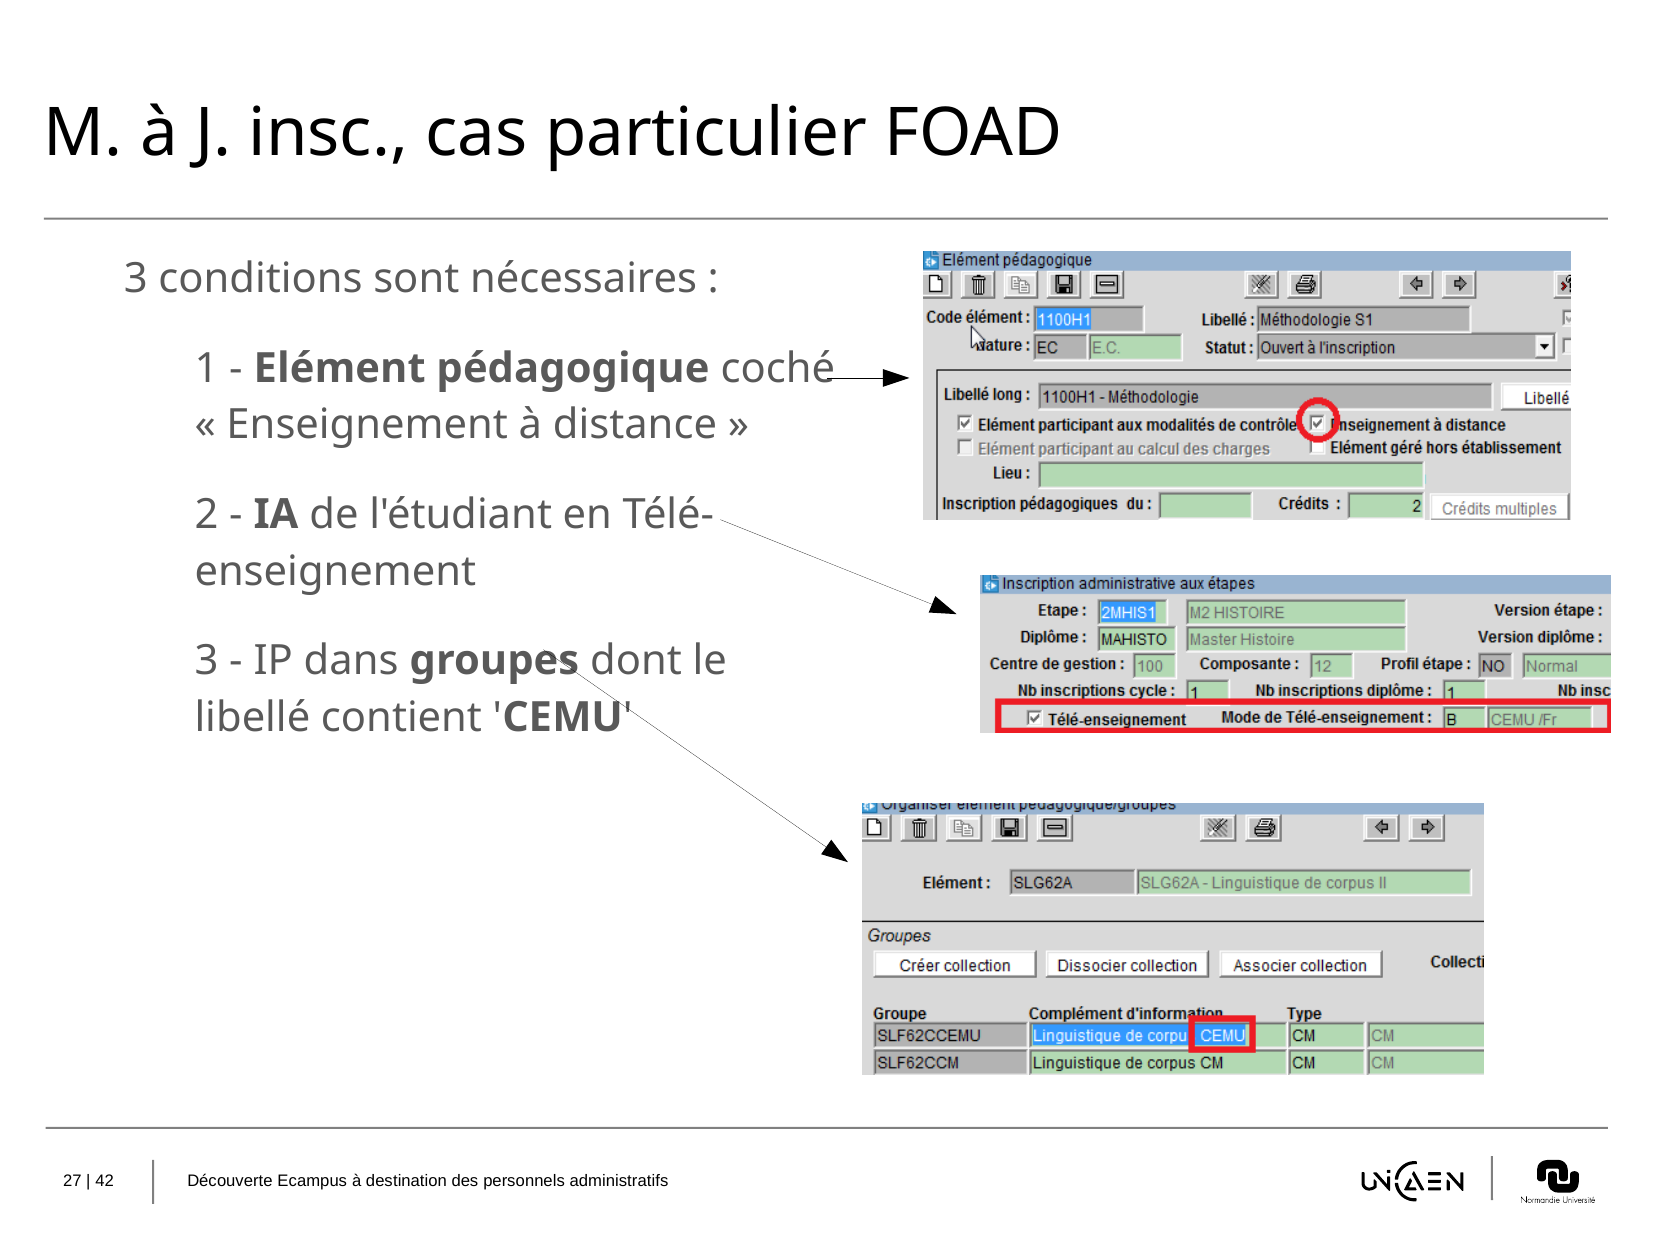

# M. à J. insc., cas particulier FOAD
3 conditions sont nécessaires :
1 - Elément pédagogique coché « Enseignement à distance »
2 - IA de l'étudiant en Télé-enseignement
3 - IP dans groupes dont le libellé contient 'CEMU'
27
Découverte Ecampus pourn les personnels administratifs